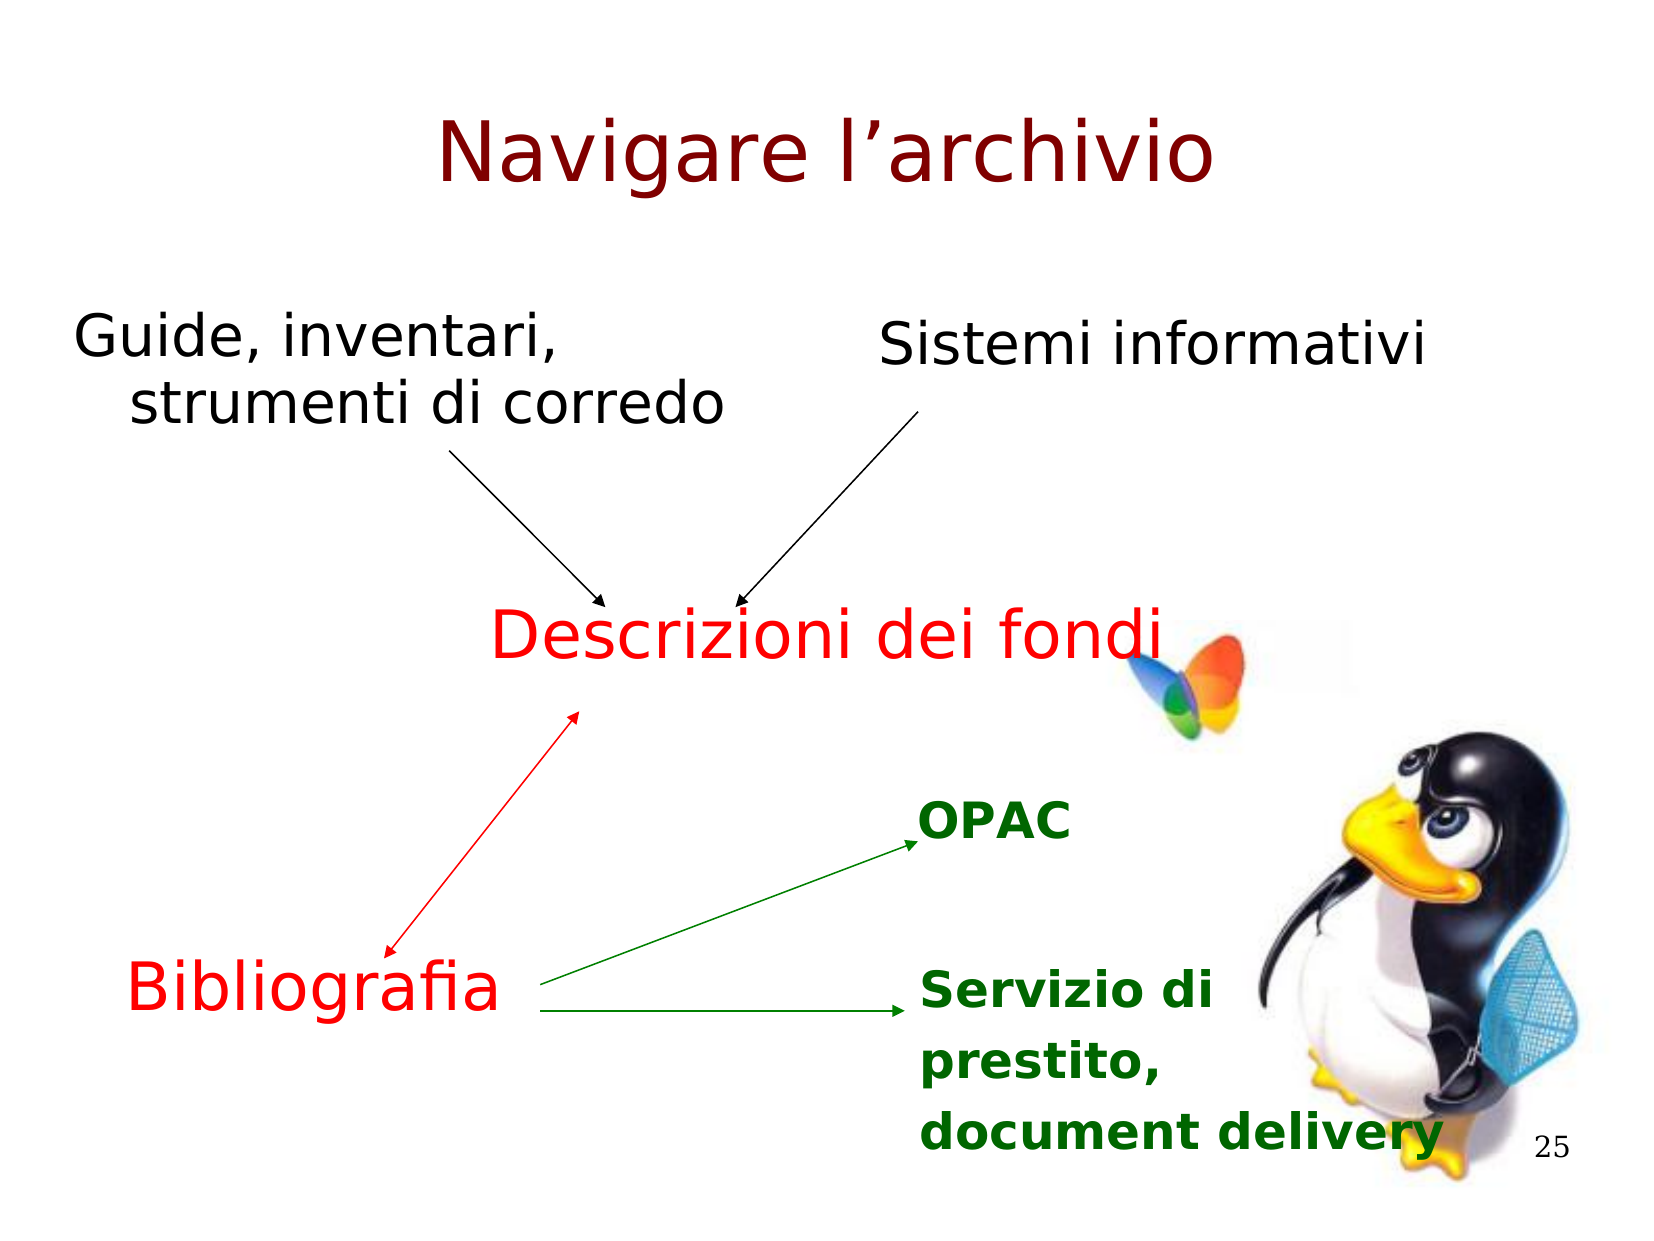

#
Navigare l’archivio
Guide, inventari, strumenti di corredo
Sistemi informativi
Descrizioni dei fondi
OPAC
Bibliografia
Servizio di
prestito,
document delivery
25